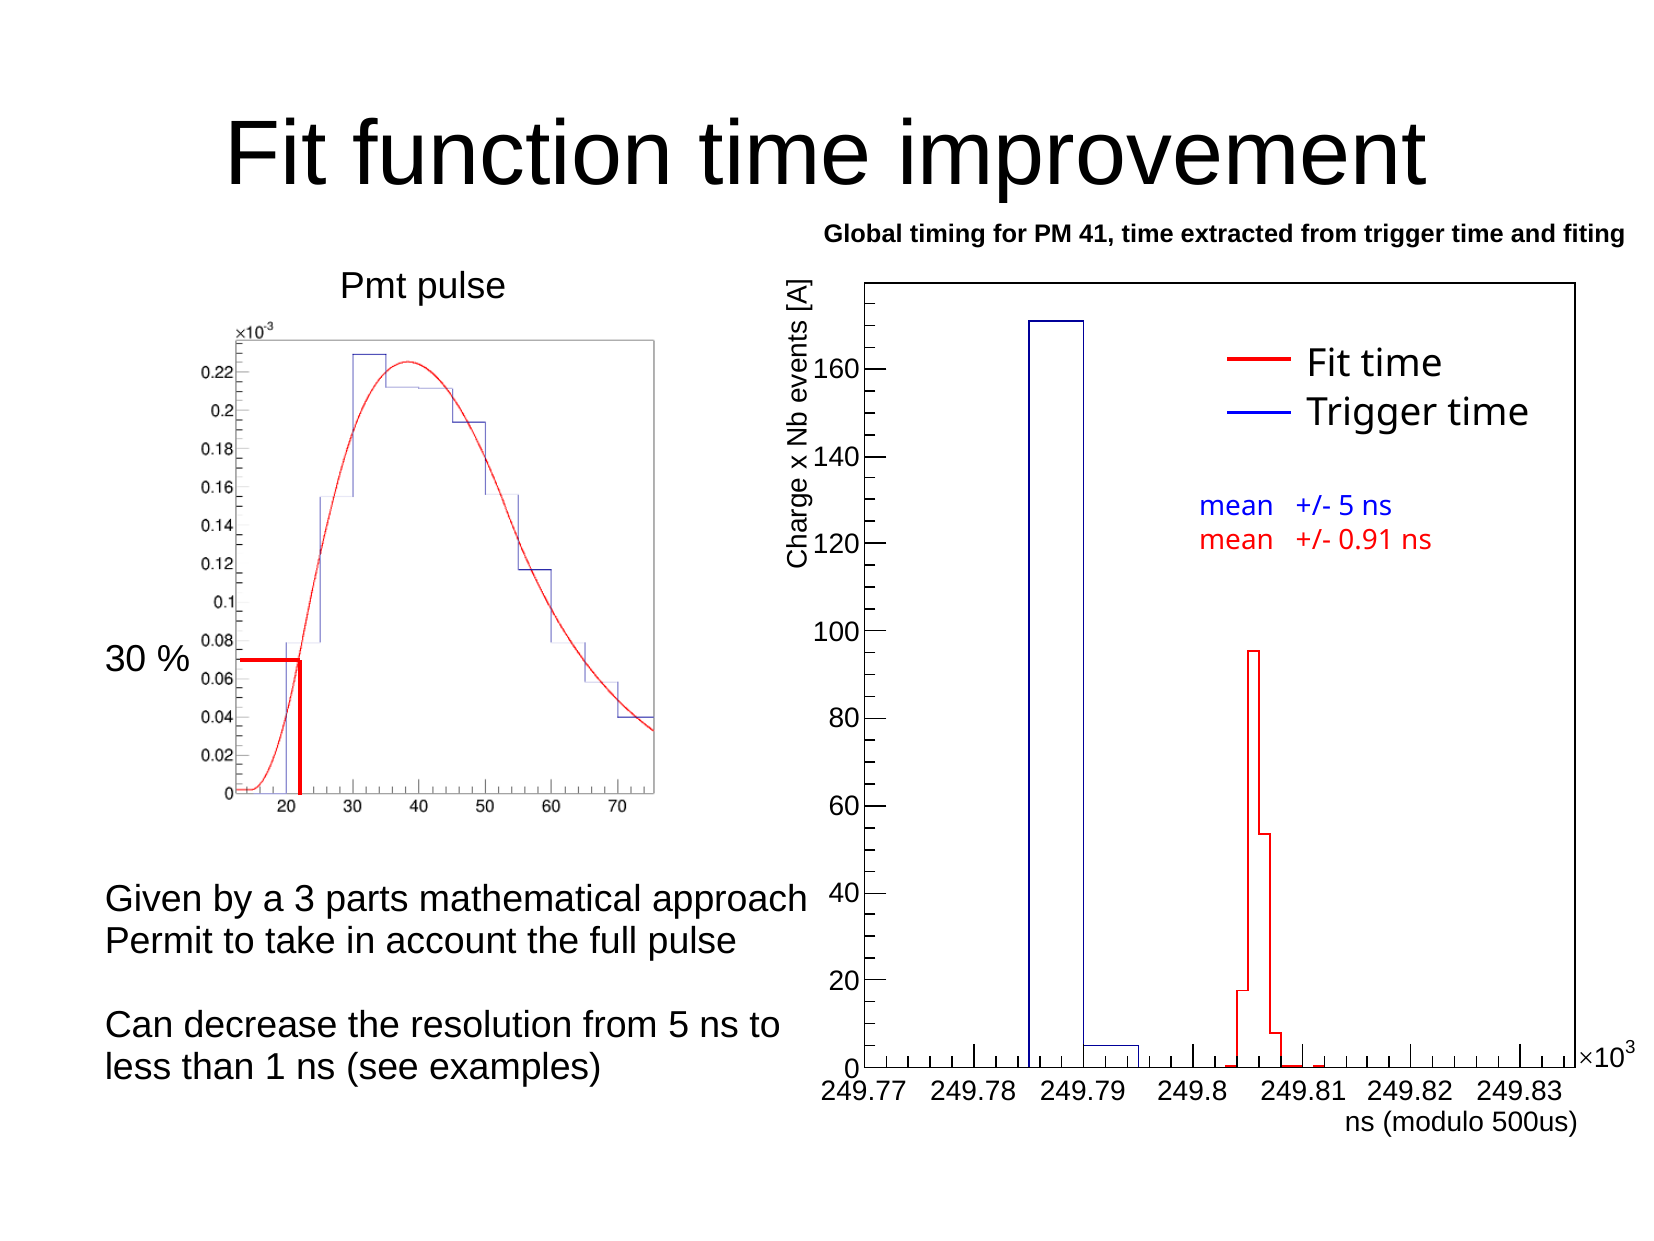

# Fit function time improvement
Pmt pulse
30 %
Given by a 3 parts mathematical approach
Permit to take in account the full pulse
Can decrease the resolution from 5 ns to less than 1 ns (see examples)